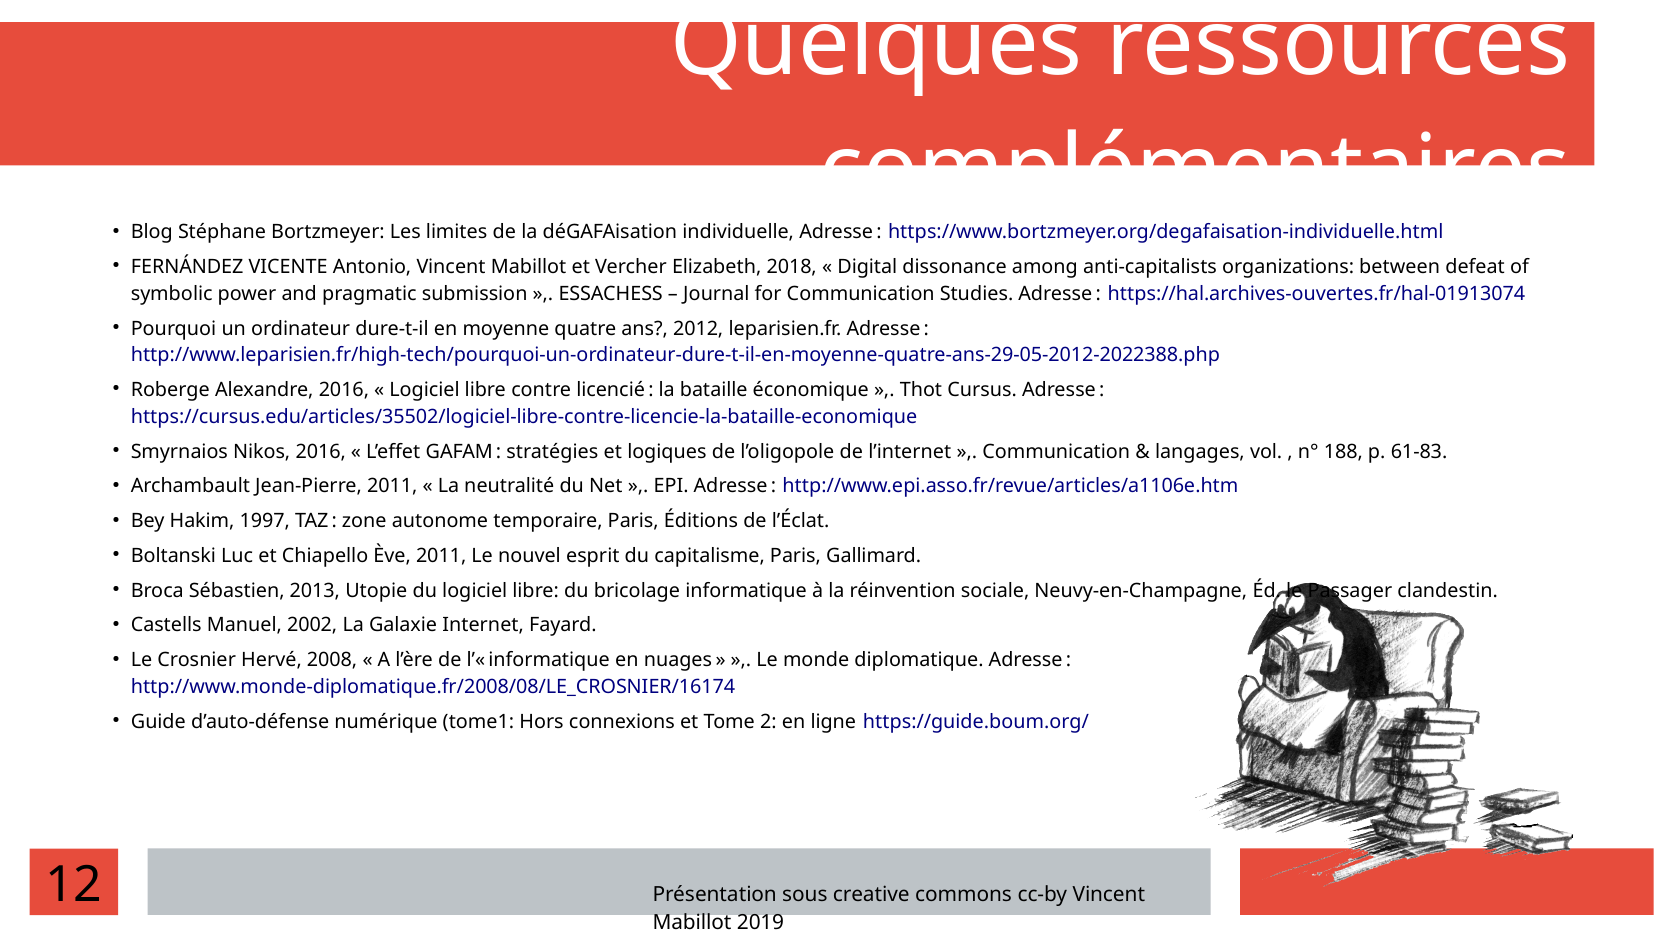

# Quelques ressources complémentaires
Blog Stéphane Bortzmeyer: Les limites de la déGAFAisation individuelle, Adresse : https://www.bortzmeyer.org/degafaisation-individuelle.html
FERNÁNDEZ VICENTE Antonio, Vincent Mabillot et Vercher Elizabeth, 2018, « Digital dissonance among anti-capitalists organizations: between defeat of symbolic power and pragmatic submission »,. ESSACHESS – Journal for Communication Studies. Adresse : https://hal.archives-ouvertes.fr/hal-01913074
Pourquoi un ordinateur dure-t-il en moyenne quatre ans?, 2012, leparisien.fr. Adresse : http://www.leparisien.fr/high-tech/pourquoi-un-ordinateur-dure-t-il-en-moyenne-quatre-ans-29-05-2012-2022388.php
Roberge Alexandre, 2016, « Logiciel libre contre licencié : la bataille économique »,. Thot Cursus. Adresse : https://cursus.edu/articles/35502/logiciel-libre-contre-licencie-la-bataille-economique
Smyrnaios Nikos, 2016, « L’effet GAFAM : stratégies et logiques de l’oligopole de l’internet »,. Communication & langages, vol. , n° 188, p. 61‑83.
Archambault Jean-Pierre, 2011, « La neutralité du Net »,. EPI. Adresse : http://www.epi.asso.fr/revue/articles/a1106e.htm
Bey Hakim, 1997, TAZ : zone autonome temporaire, Paris, Éditions de l’Éclat.
Boltanski Luc et Chiapello Ève, 2011, Le nouvel esprit du capitalisme, Paris, Gallimard.
Broca Sébastien, 2013, Utopie du logiciel libre: du bricolage informatique à la réinvention sociale, Neuvy-en-Champagne, Éd. le Passager clandestin.
Castells Manuel, 2002, La Galaxie Internet, Fayard.
Le Crosnier Hervé, 2008, « A l’ère de l’« informatique en nuages » »,. Le monde diplomatique. Adresse : http://www.monde-diplomatique.fr/2008/08/LE_CROSNIER/16174
Guide d’auto-défense numérique (tome1: Hors connexions et Tome 2: en ligne https://guide.boum.org/